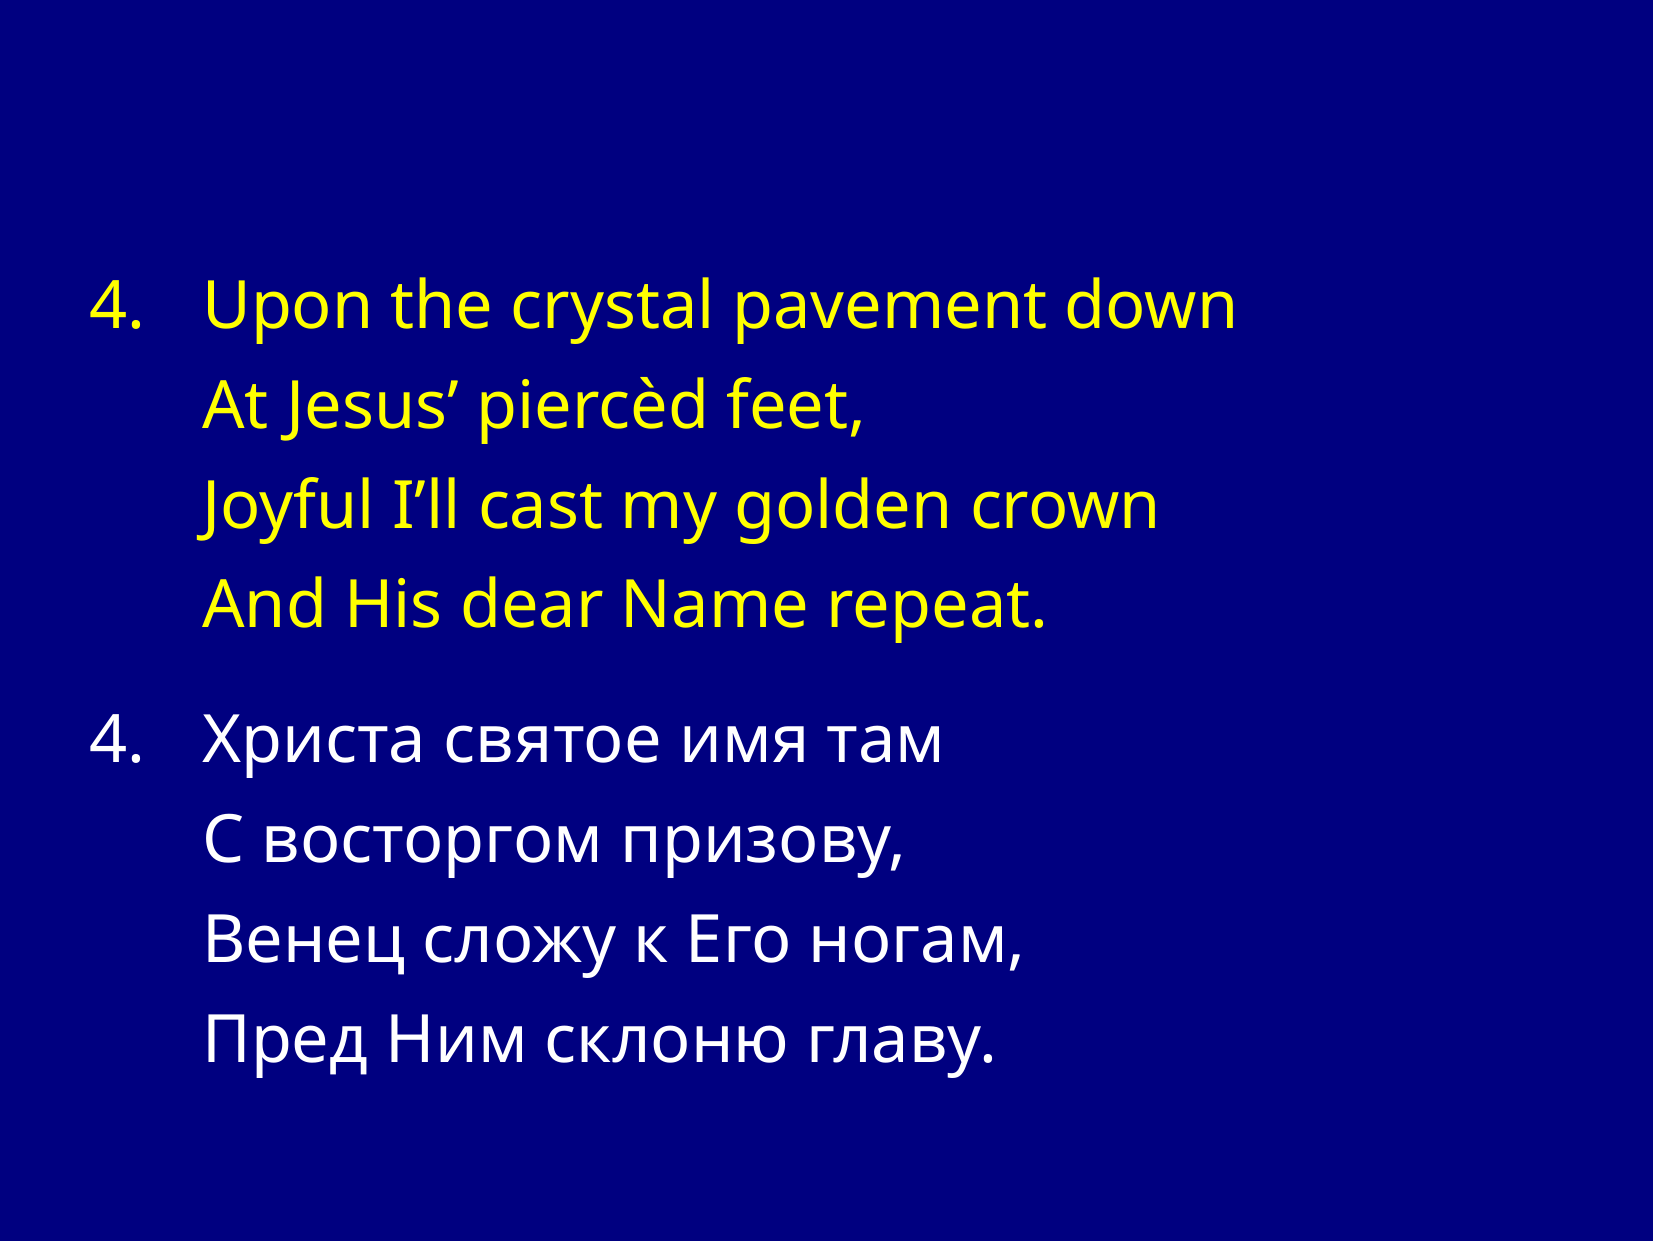

4.	Upon the crystal pavement down
	At Jesus’ piercèd feet,
	Joyful I’ll cast my golden crown
	And His dear Name repeat.
4.	Христа святое имя там
	С восторгом призову,
	Венец сложу к Его ногам,
	Пред Ним склоню главу.